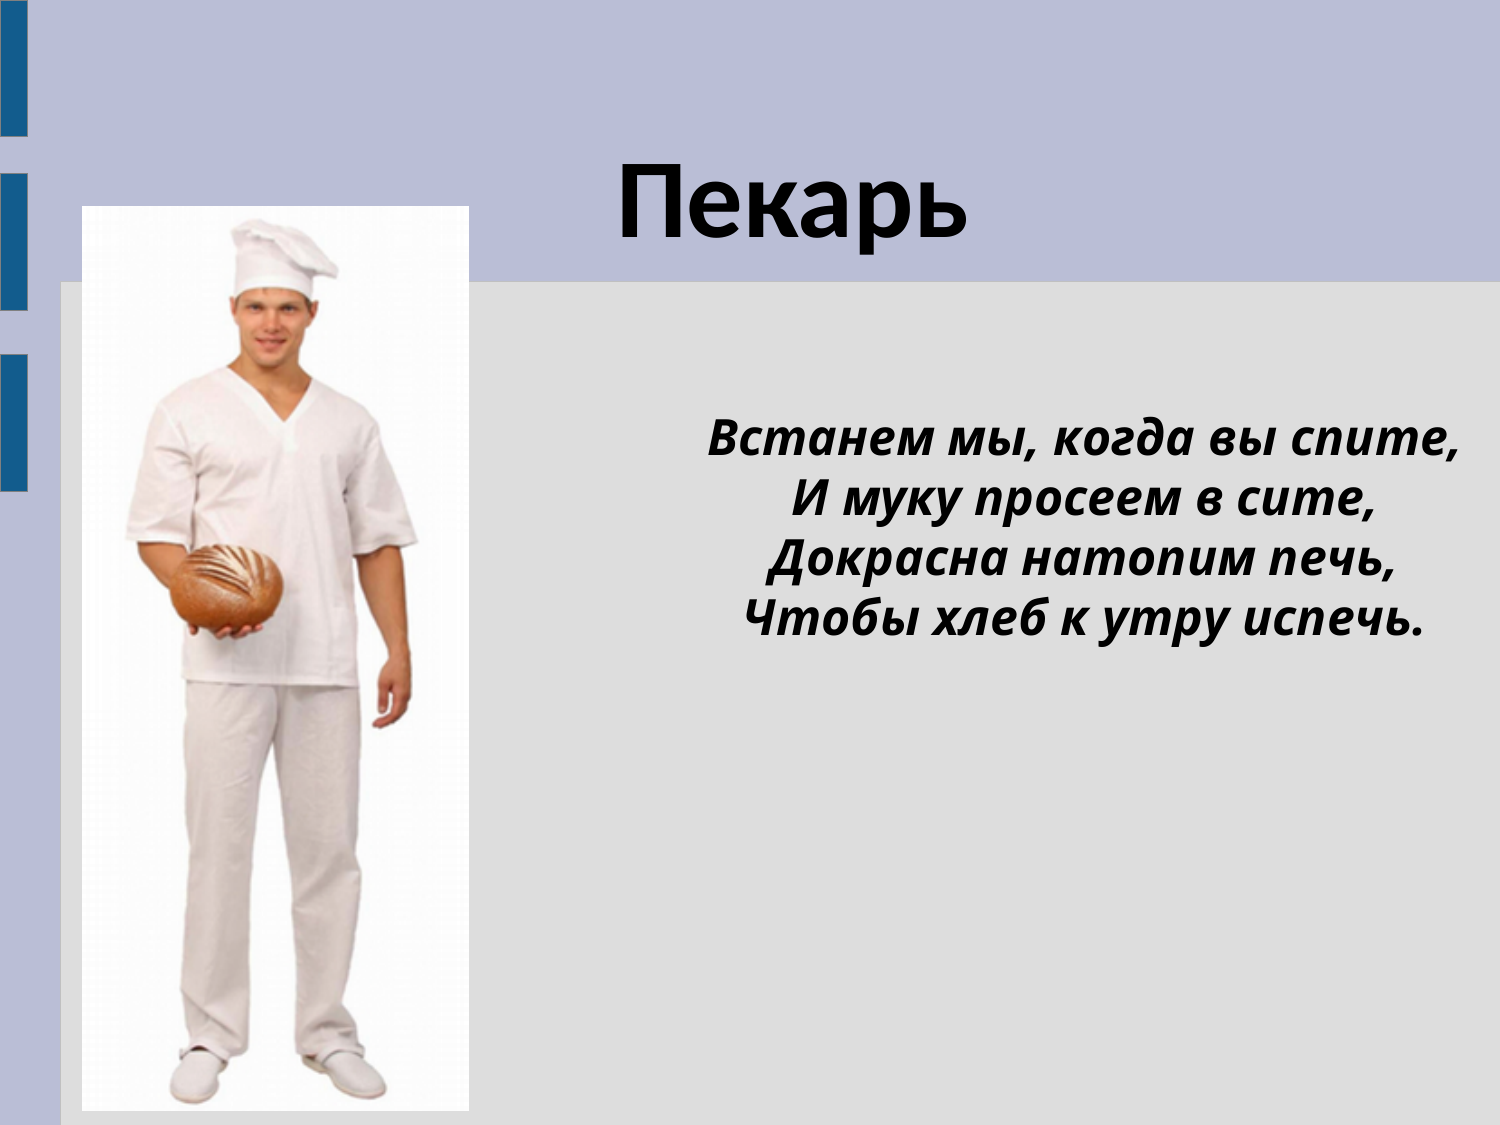

Пекарь
# Встанем мы, когда вы спите, И муку просеем в сите, Докрасна натопим печь, Чтобы хлеб к утру испечь.